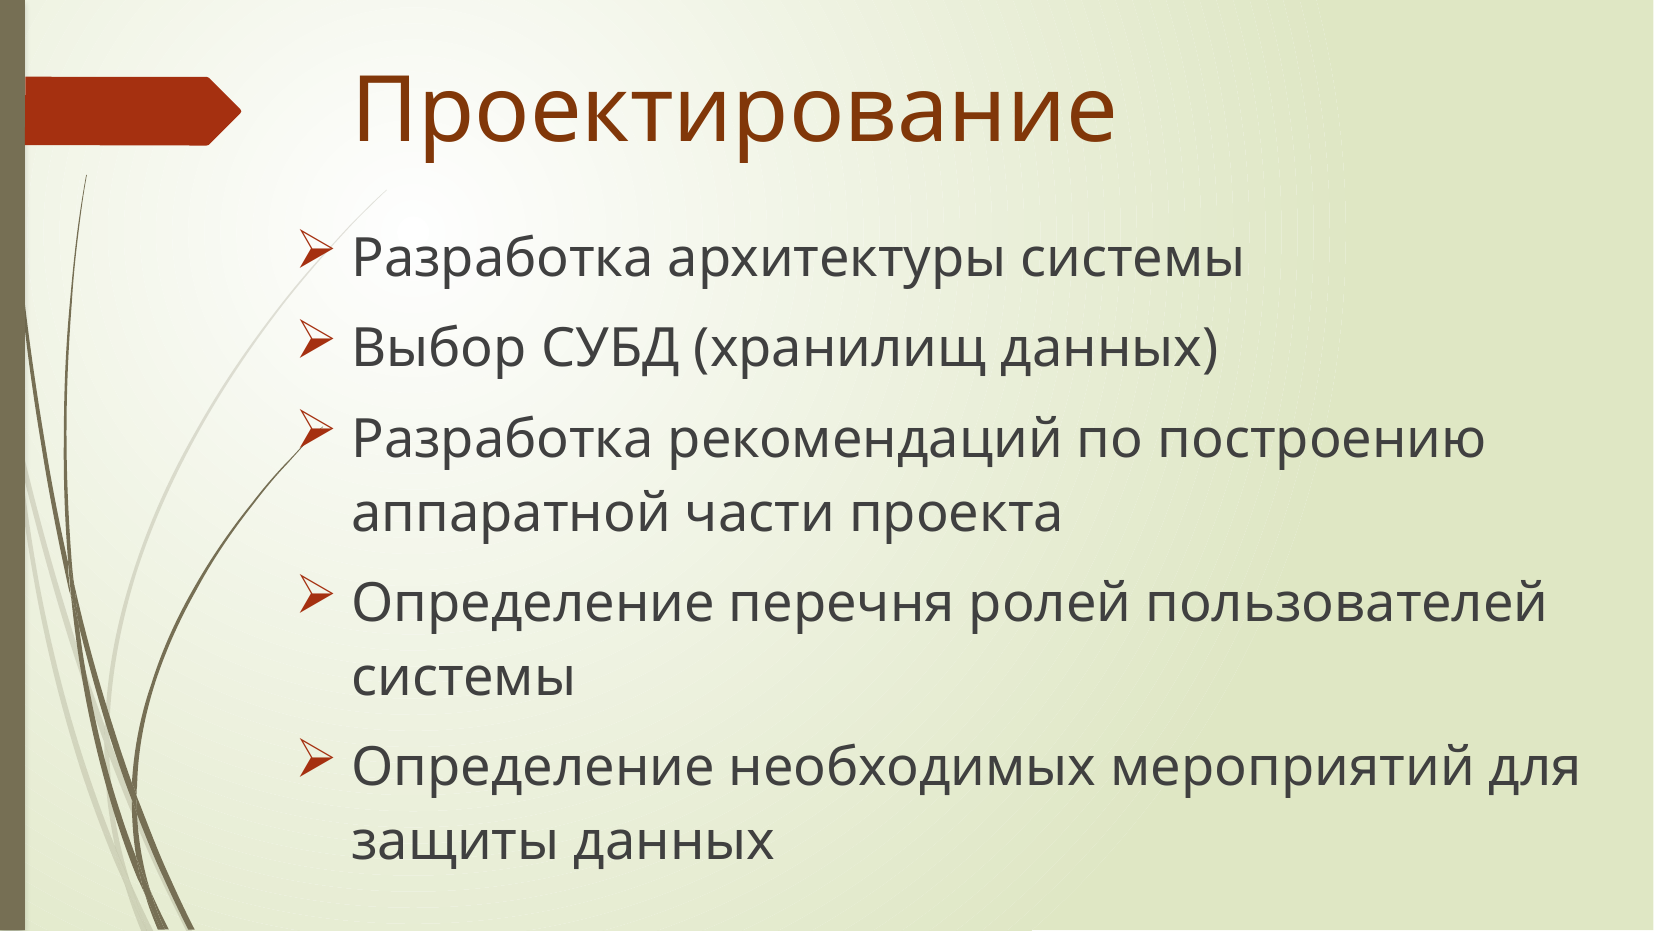

# Проектирование
Разработка архитектуры системы
Выбор СУБД (хранилищ данных)
Разработка рекомендаций по построению аппаратной части проекта
Определение перечня ролей пользователей системы
Определение необходимых мероприятий для защиты данных